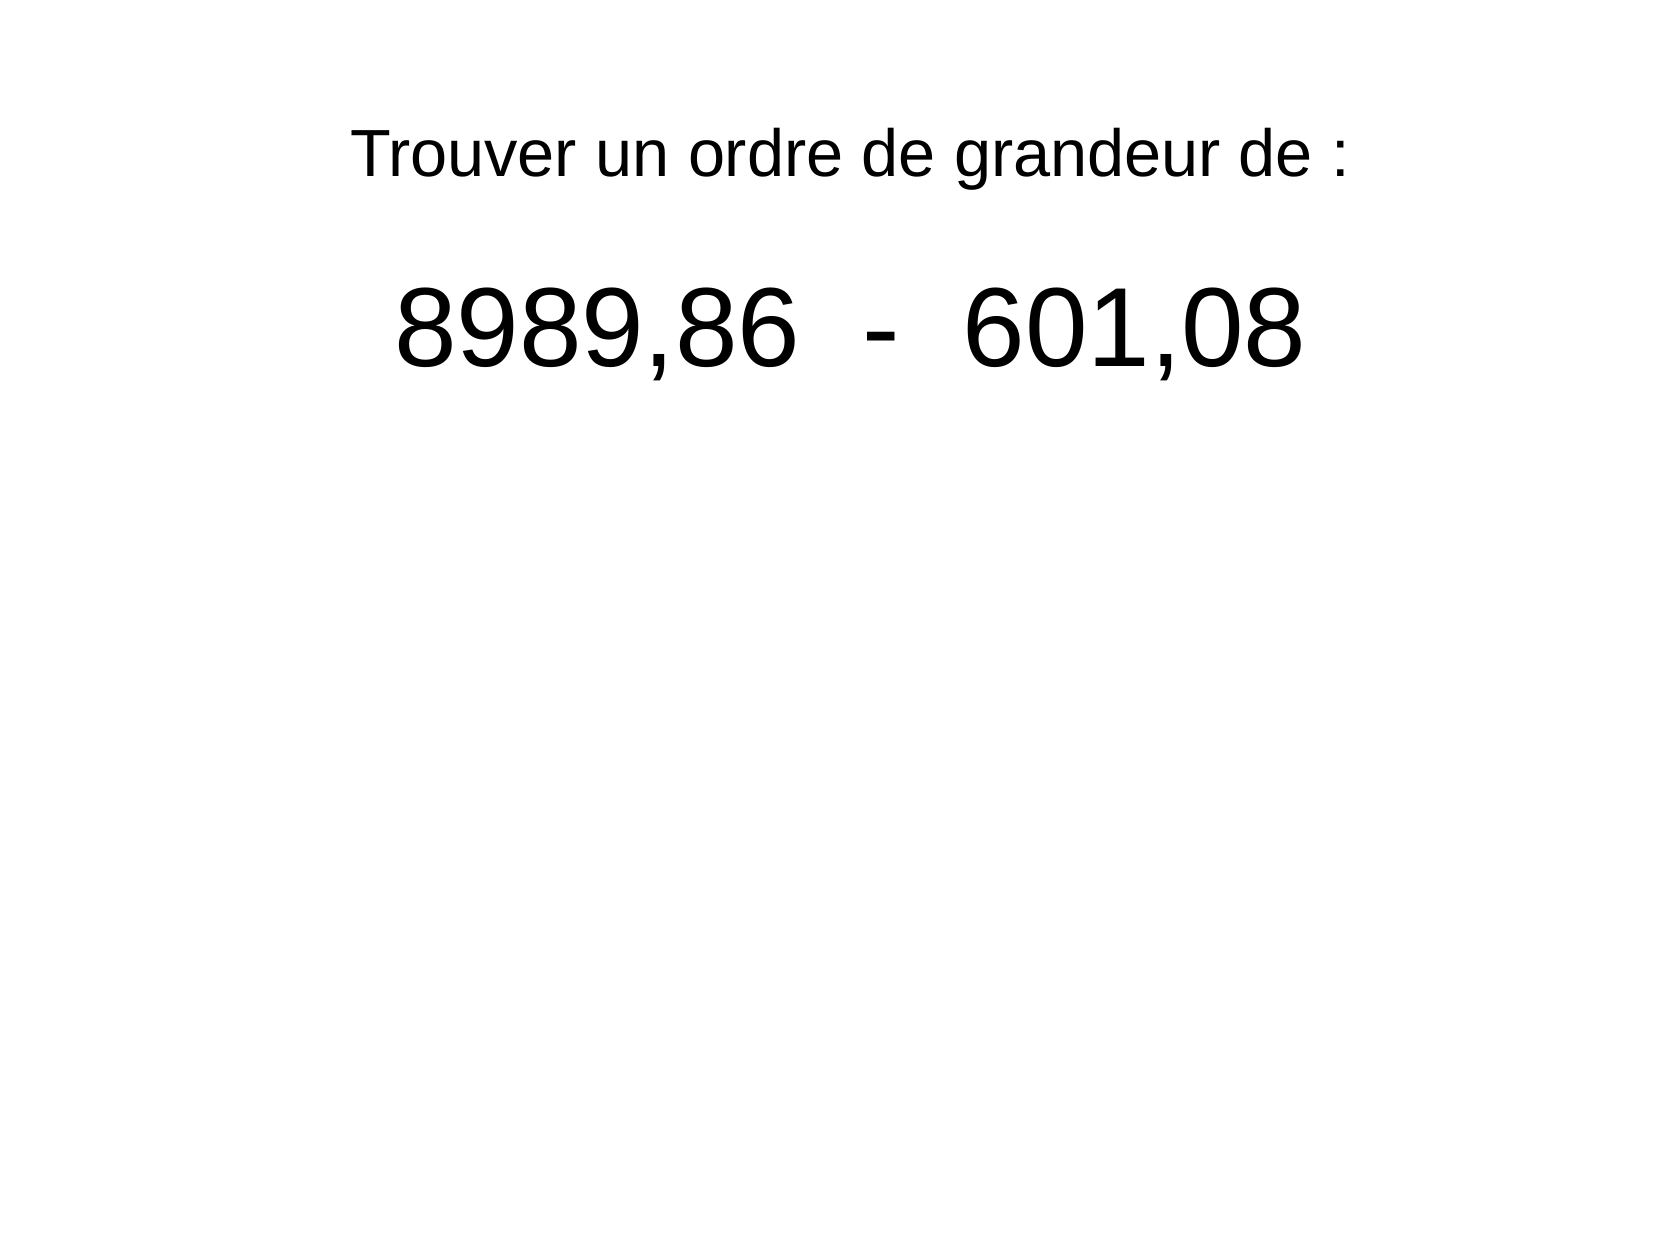

# Trouver un ordre de grandeur de :
8989,86 - 601,08